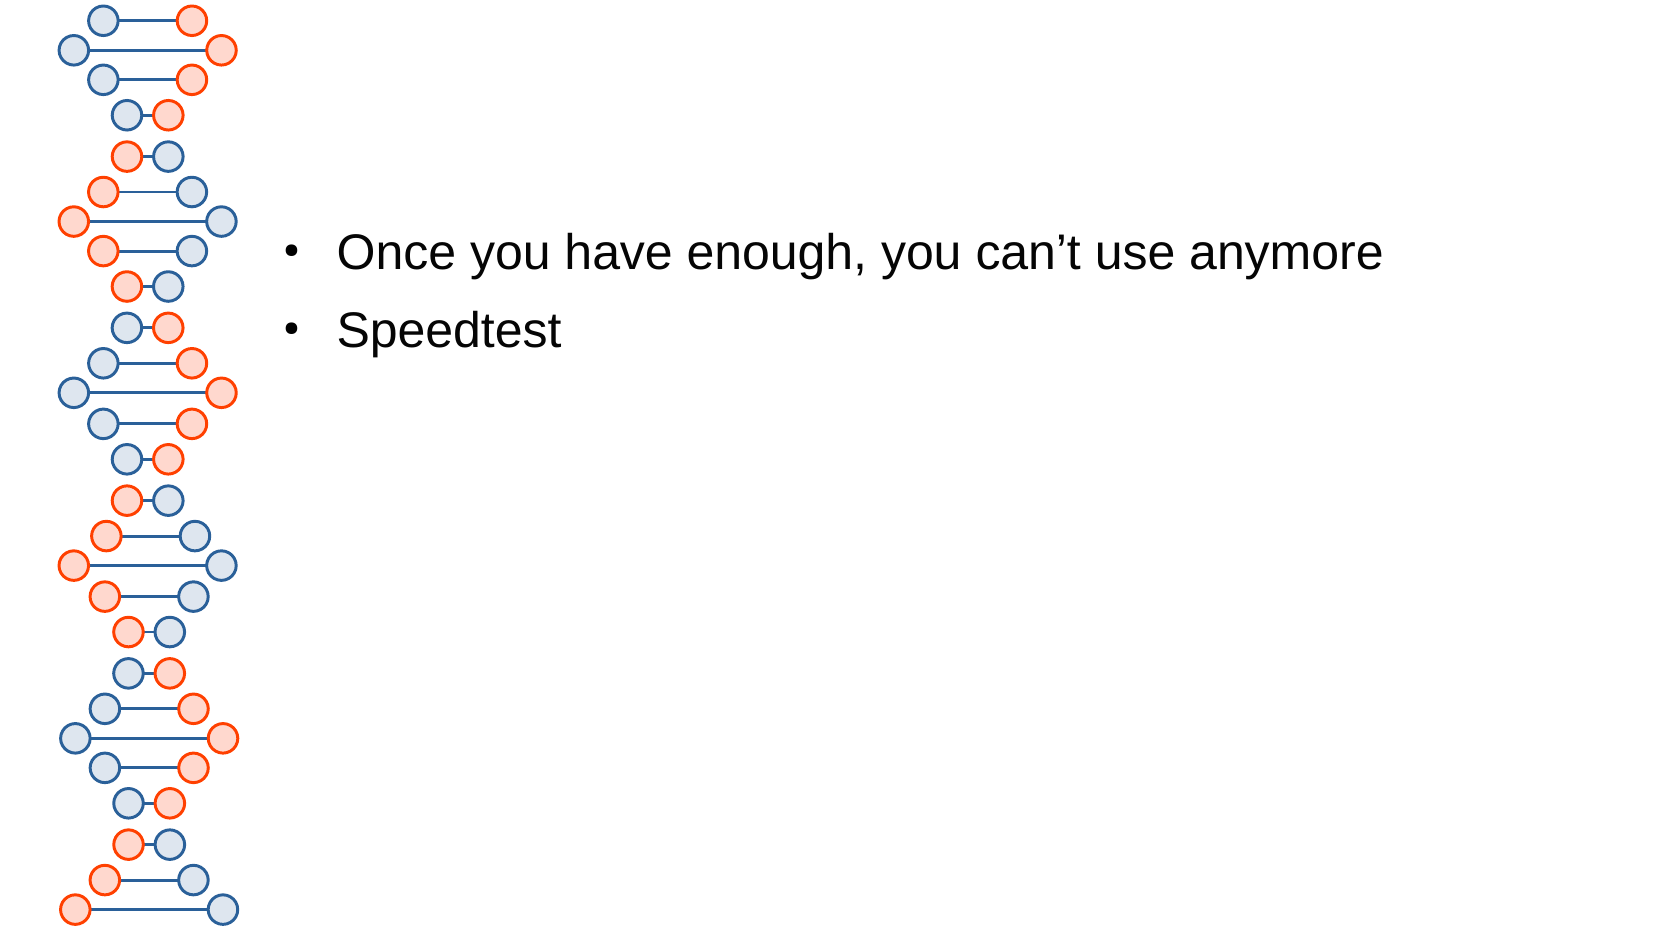

#
Once you have enough, you can’t use anymore
Speedtest